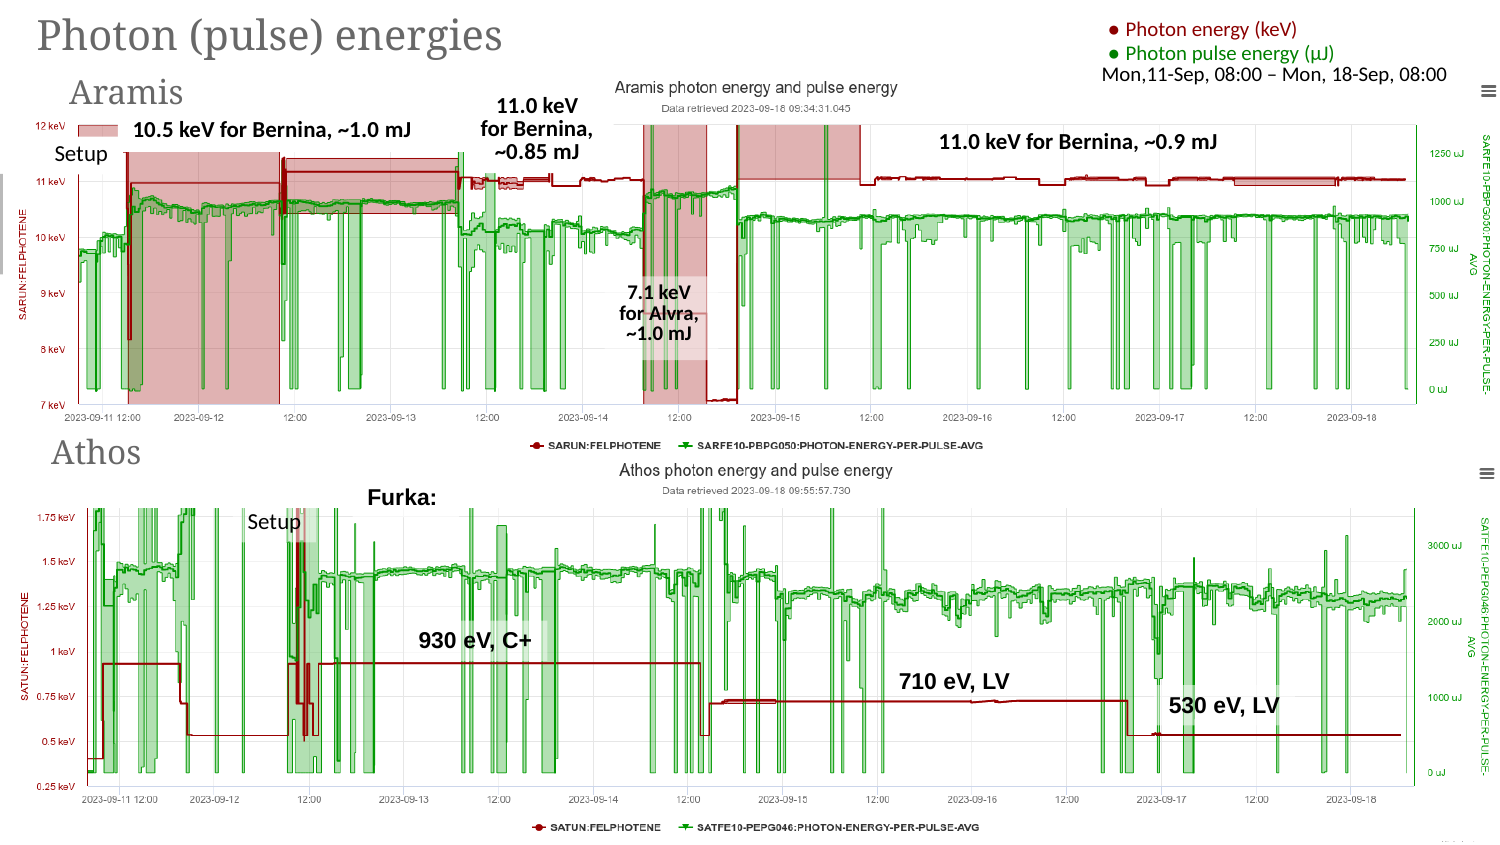

# Photon (pulse) energies
 ● Photon energy (keV)
 ● Photon pulse energy (µJ)
Mon,11-Sep, 08:00 – Mon, 18-Sep, 08:00
Aramis
11.0 keV
for Bernina,
~0.85 mJ
10.5 keV for Bernina, ~1.0 mJ
11.0 keV for Bernina, ~0.9 mJ
Setup
7.1 keV
for Alvra,
~1.0 mJ
Athos
Furka:
Setup
930 eV, C+
710 eV, LV
530 eV, LV